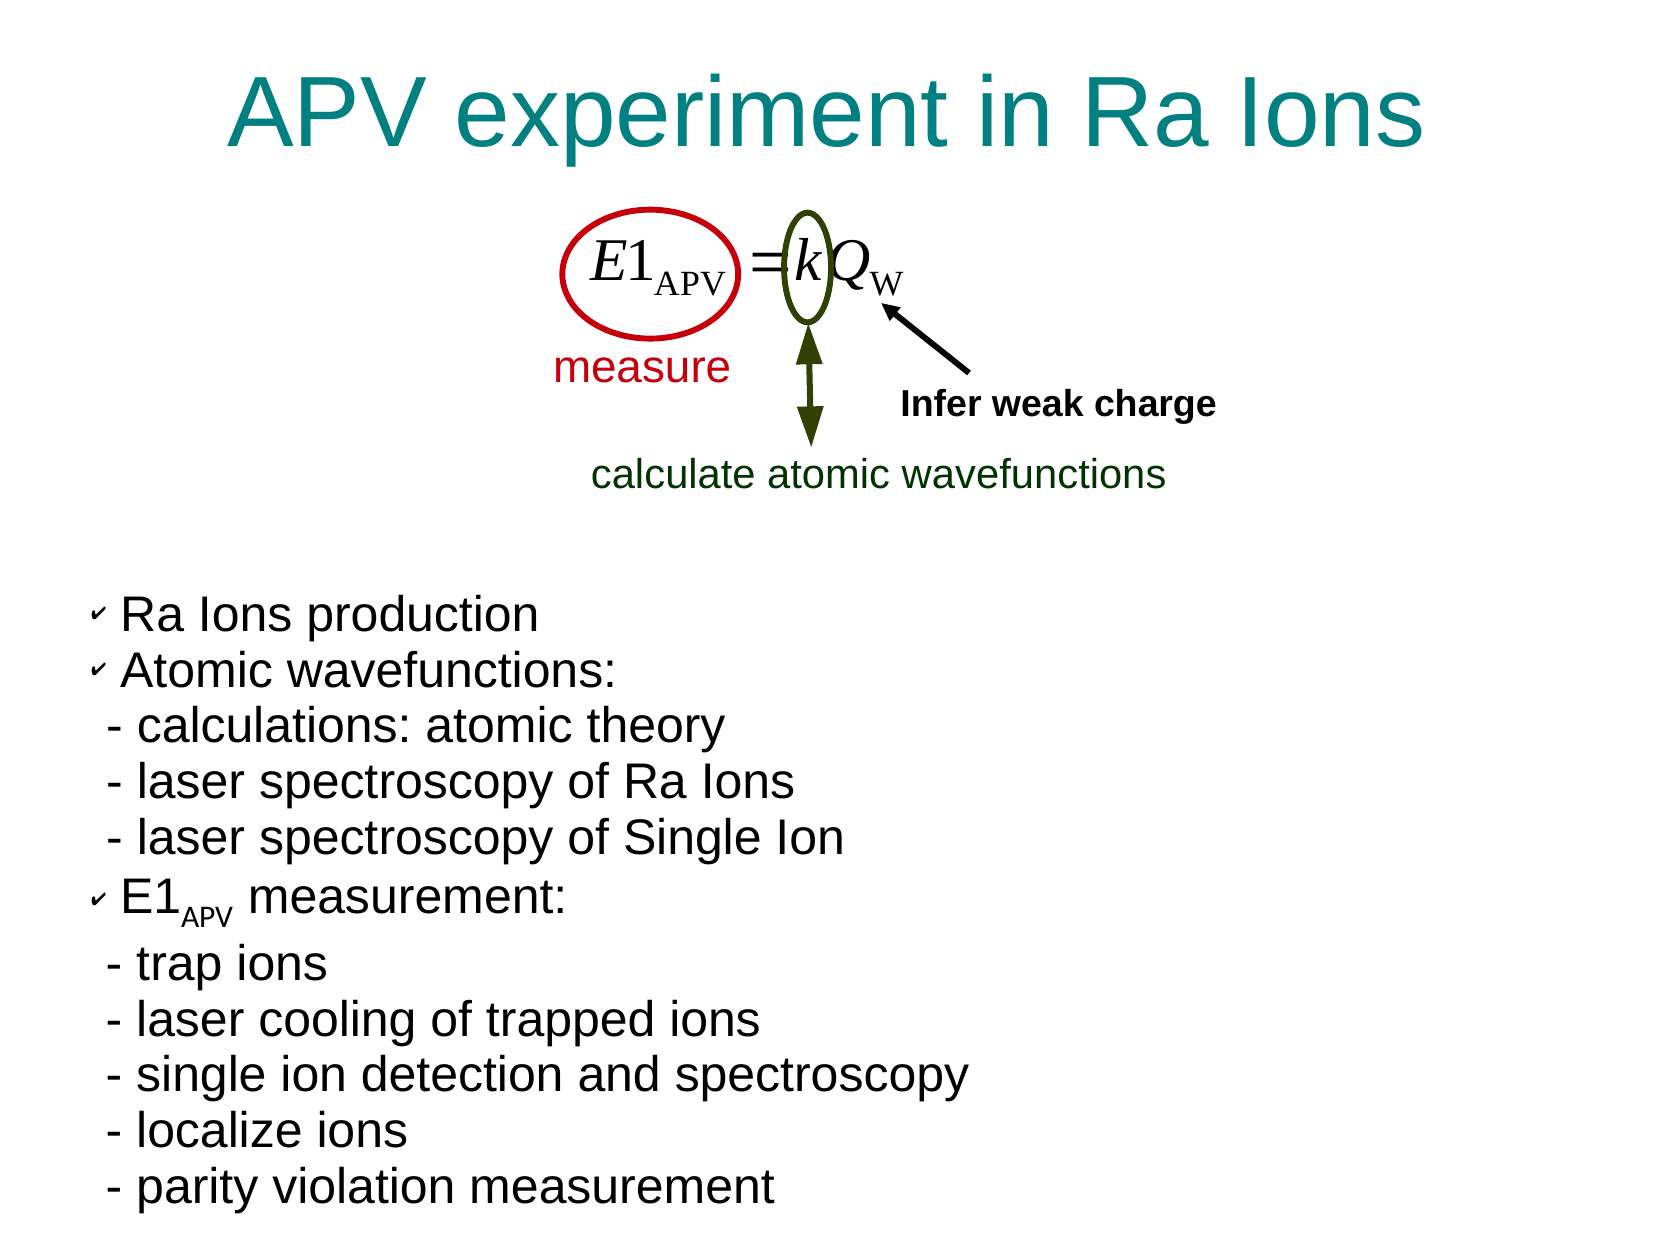

# APV experiment in Ra Ions
measure
Infer weak charge
calculate atomic wavefunctions
 Ra Ions production
 Atomic wavefunctions:
- calculations: atomic theory
- laser spectroscopy of Ra Ions
- laser spectroscopy of Single Ion
 E1APV measurement:
 - trap ions
 - laser cooling of trapped ions
 - single ion detection and spectroscopy
 - localize ions
 - parity violation measurement